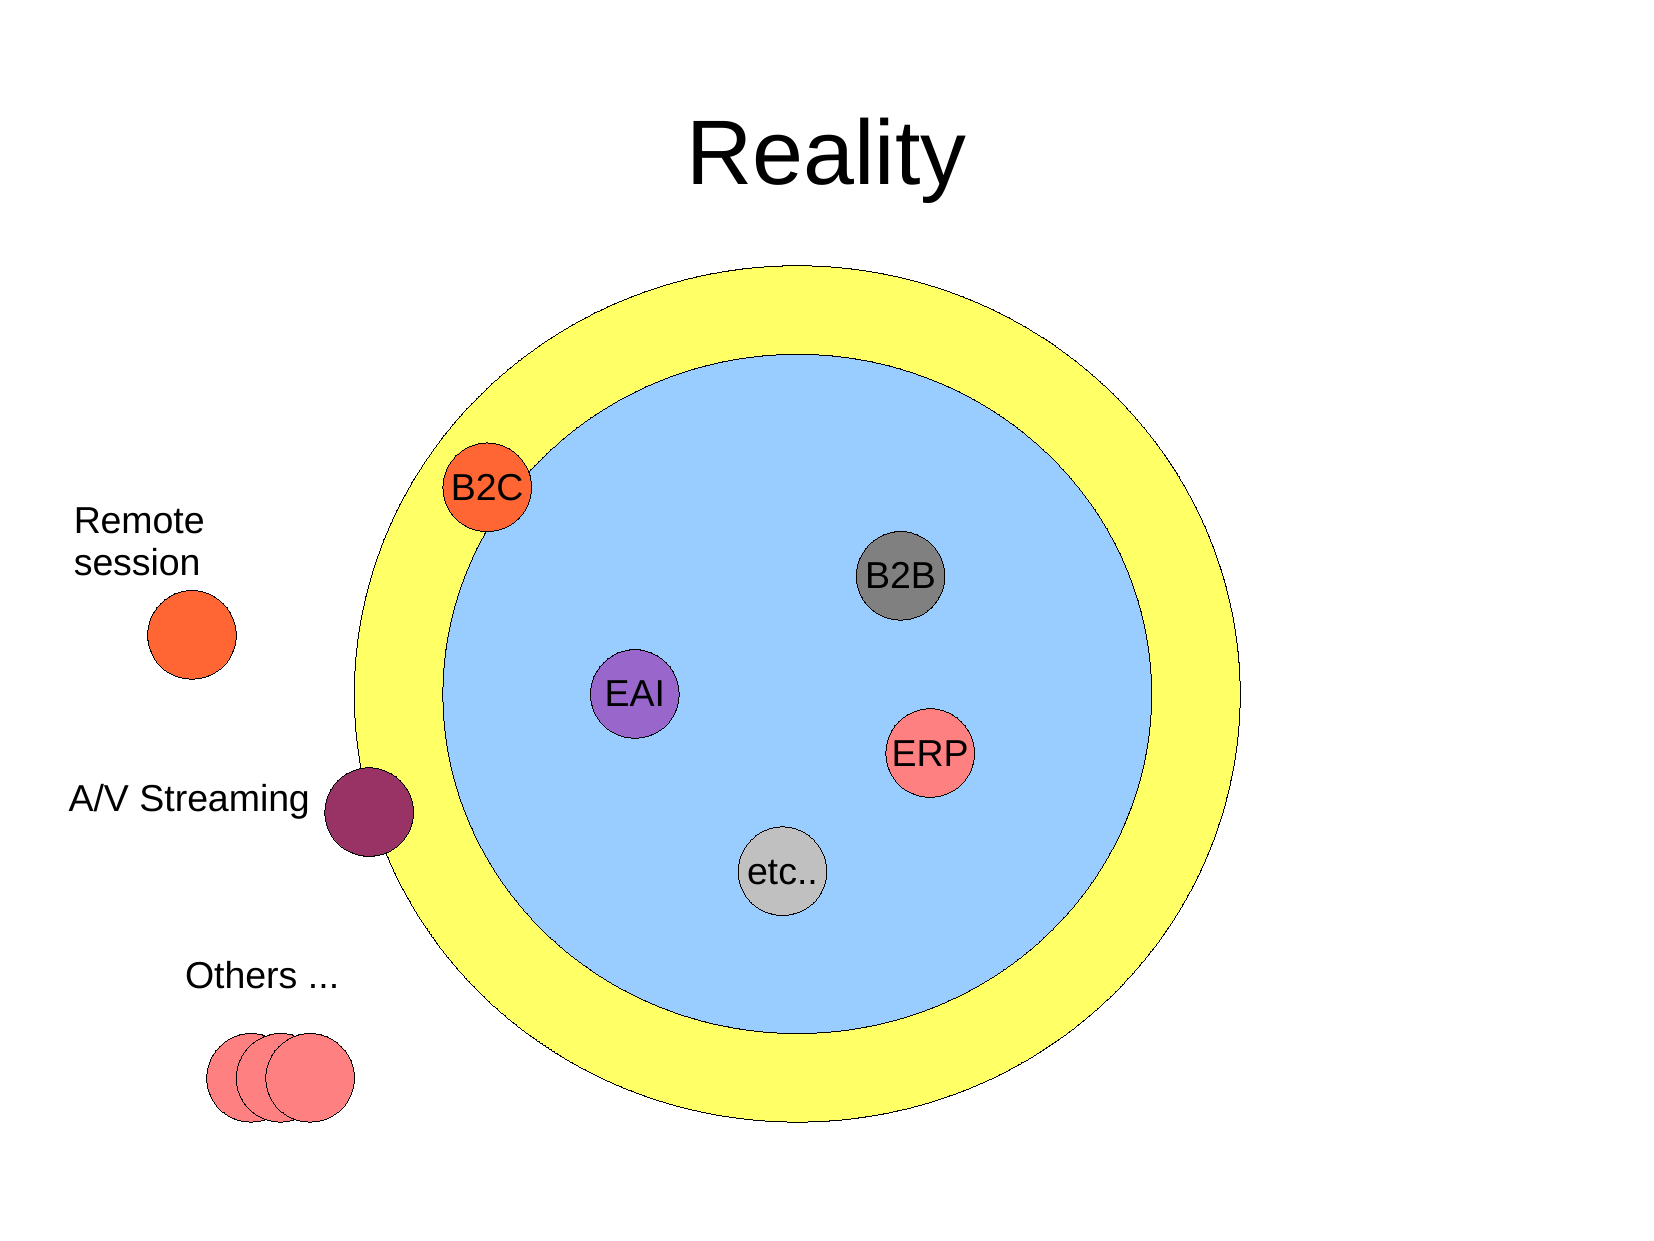

# Reality
B2C
Remote
session
B2B
EAI
ERP
A/V Streaming
etc..
Others ...